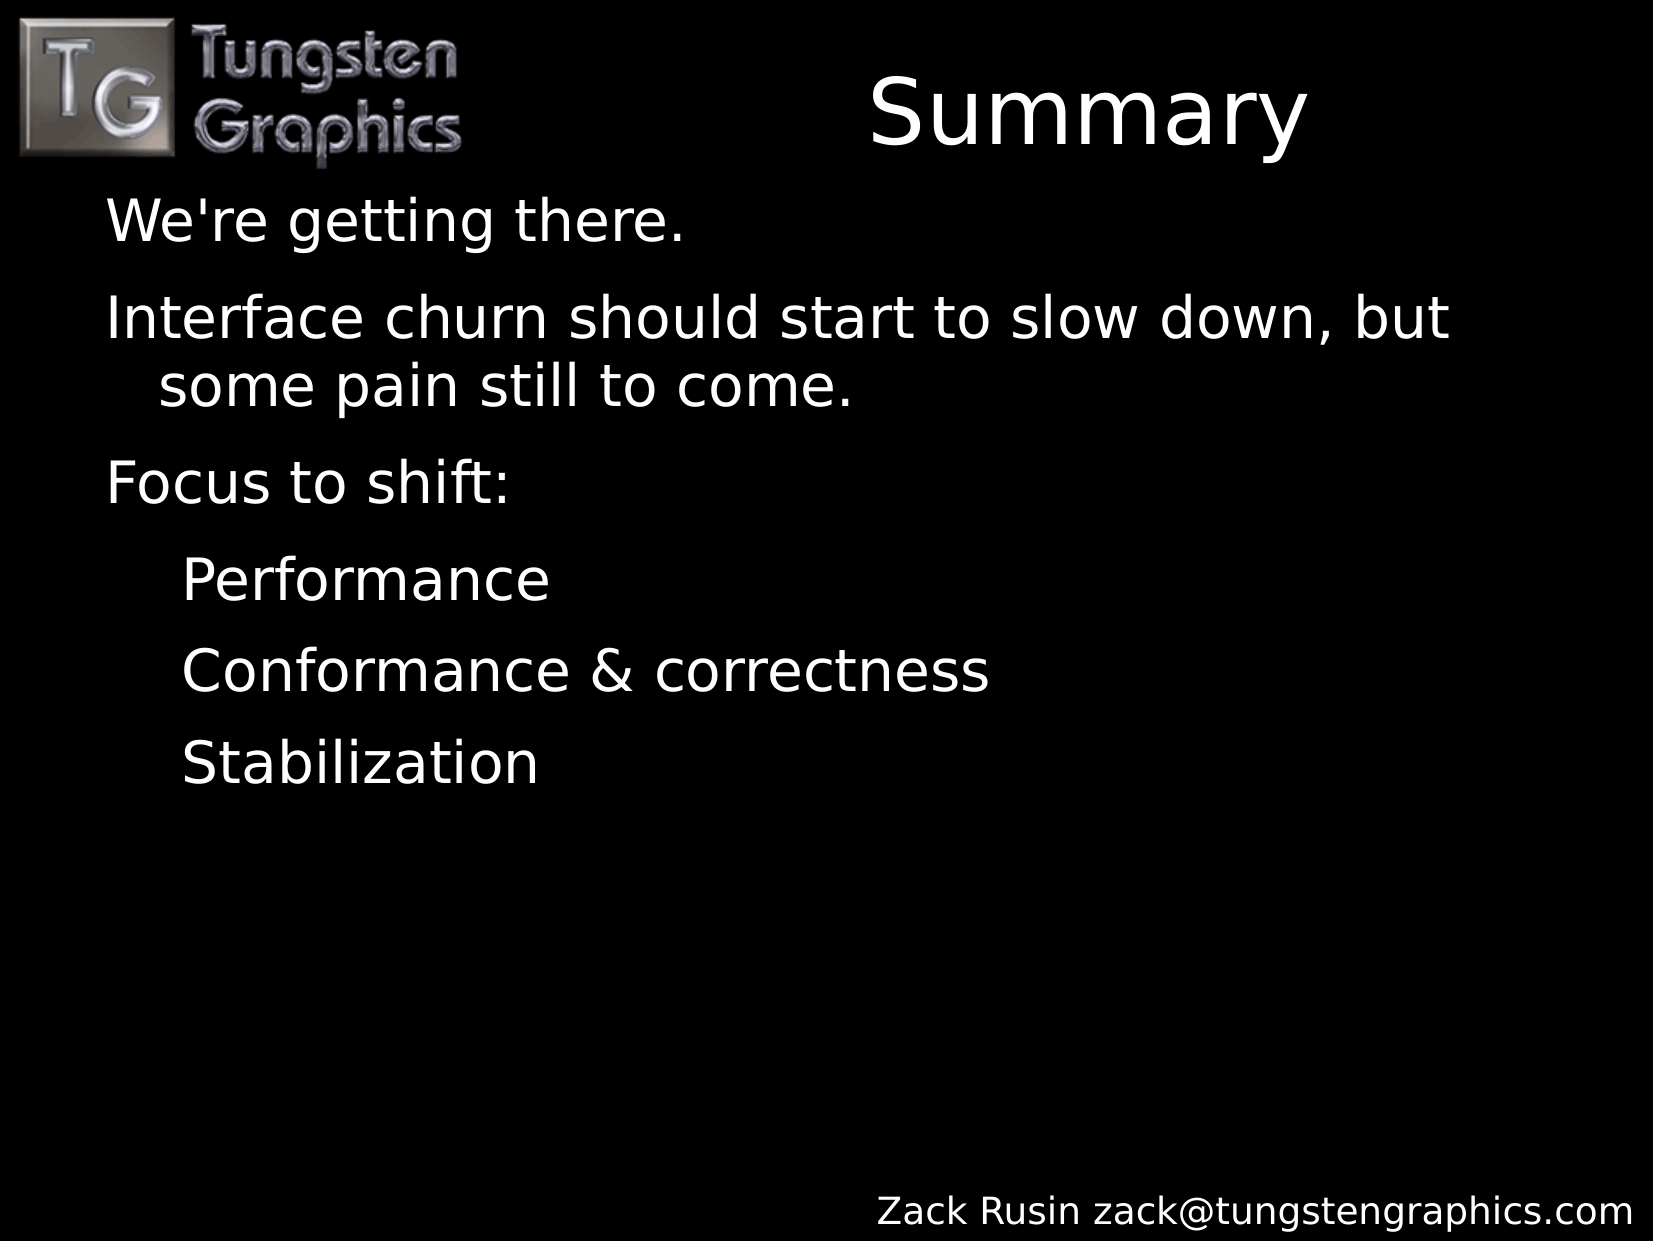

# Summary
We're getting there.
Interface churn should start to slow down, but some pain still to come.
Focus to shift:
Performance
Conformance & correctness
Stabilization
Zack Rusin zack@tungstengraphics.com